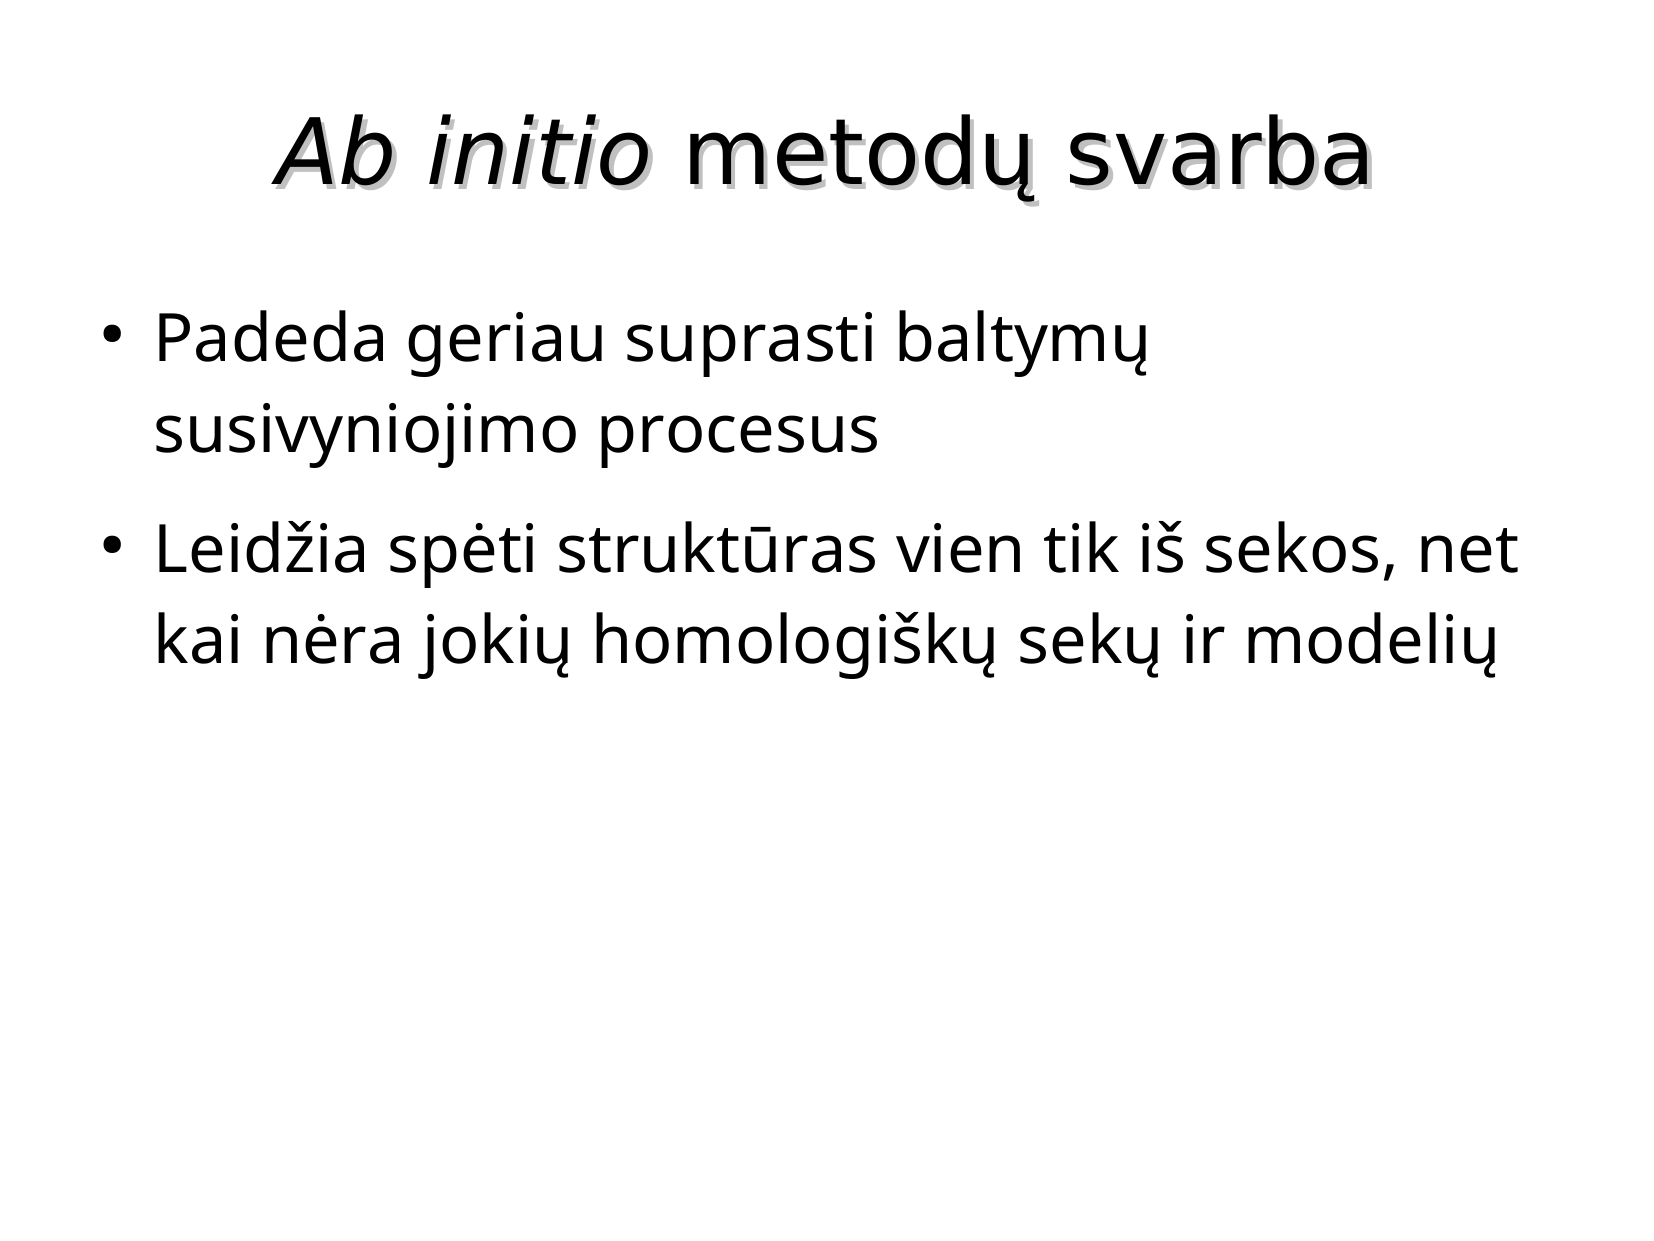

# Ab initio metodų svarba
Padeda geriau suprasti baltymų susivyniojimo procesus
Leidžia spėti struktūras vien tik iš sekos, net kai nėra jokių homologiškų sekų ir modelių